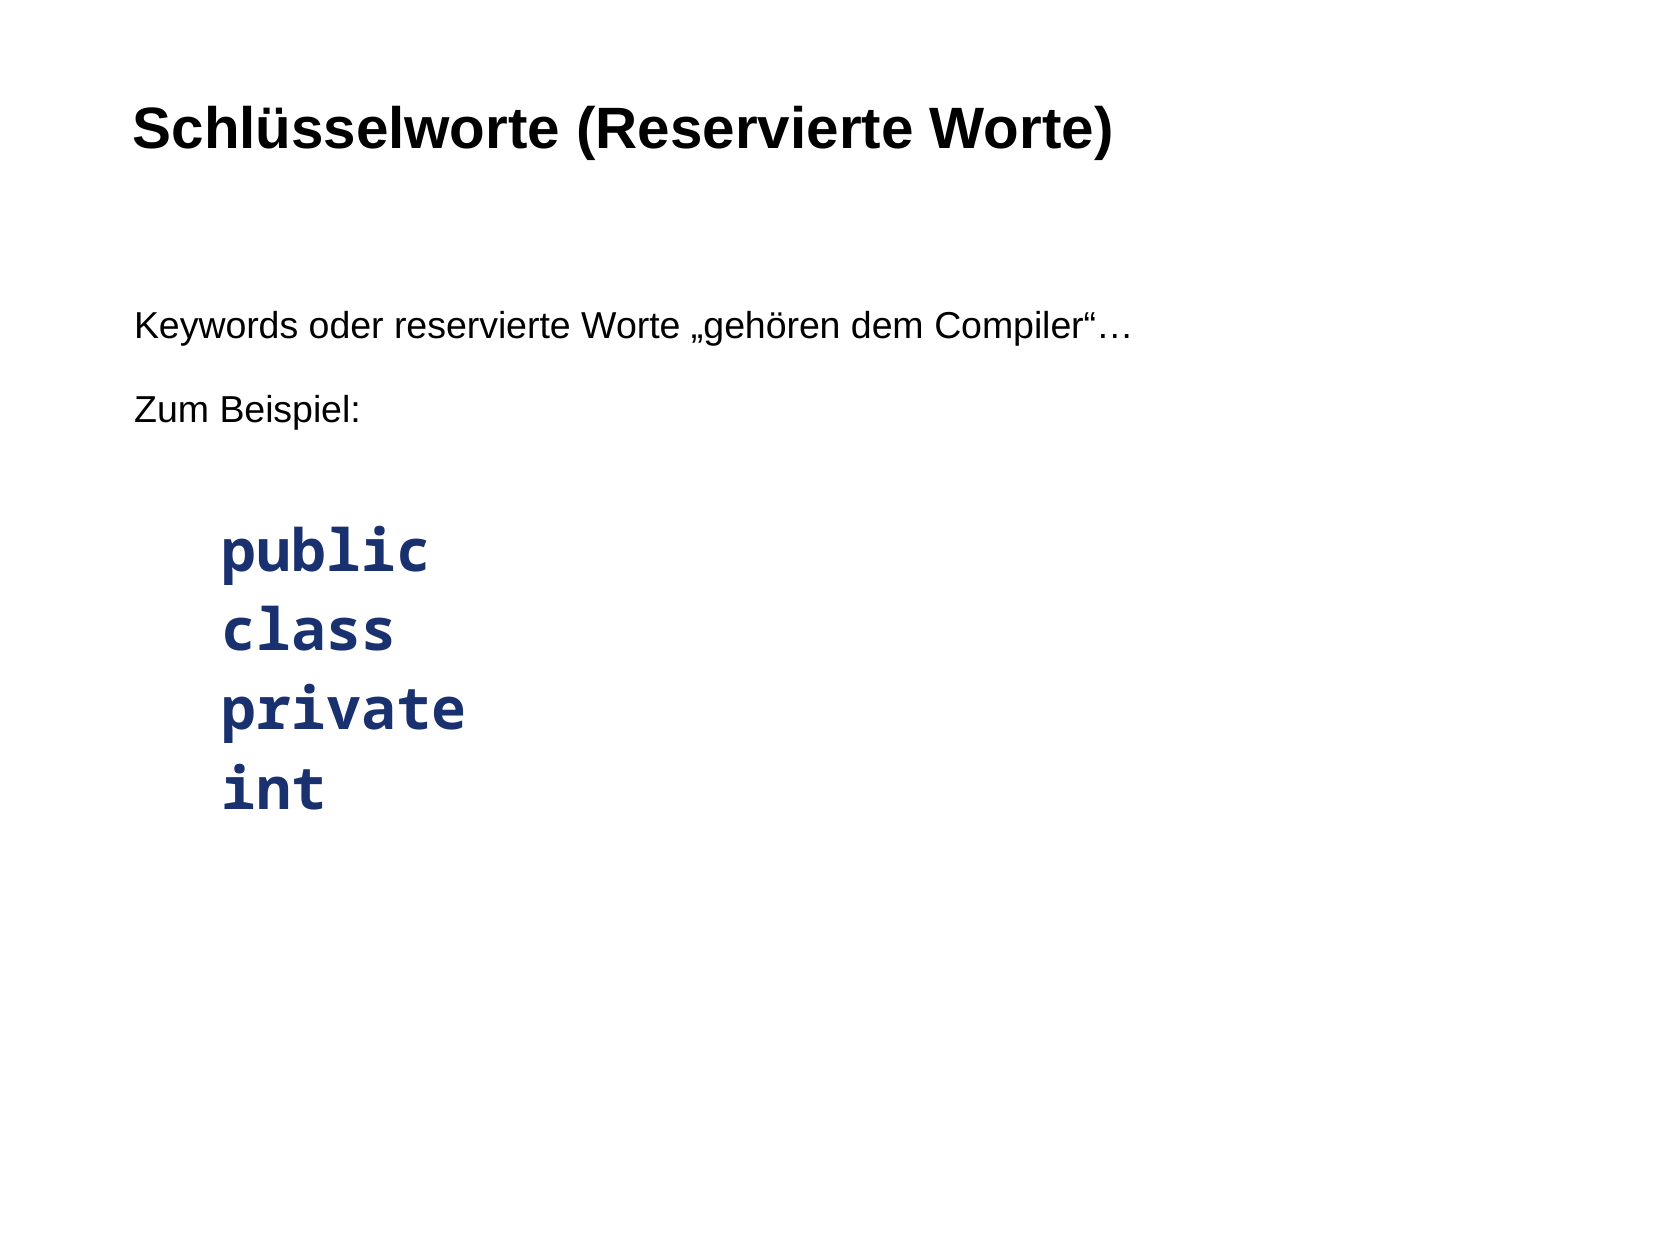

Schlüsselworte (Reservierte Worte)
Keywords oder reservierte Worte „gehören dem Compiler“…
Zum Beispiel:
public
class
private
int